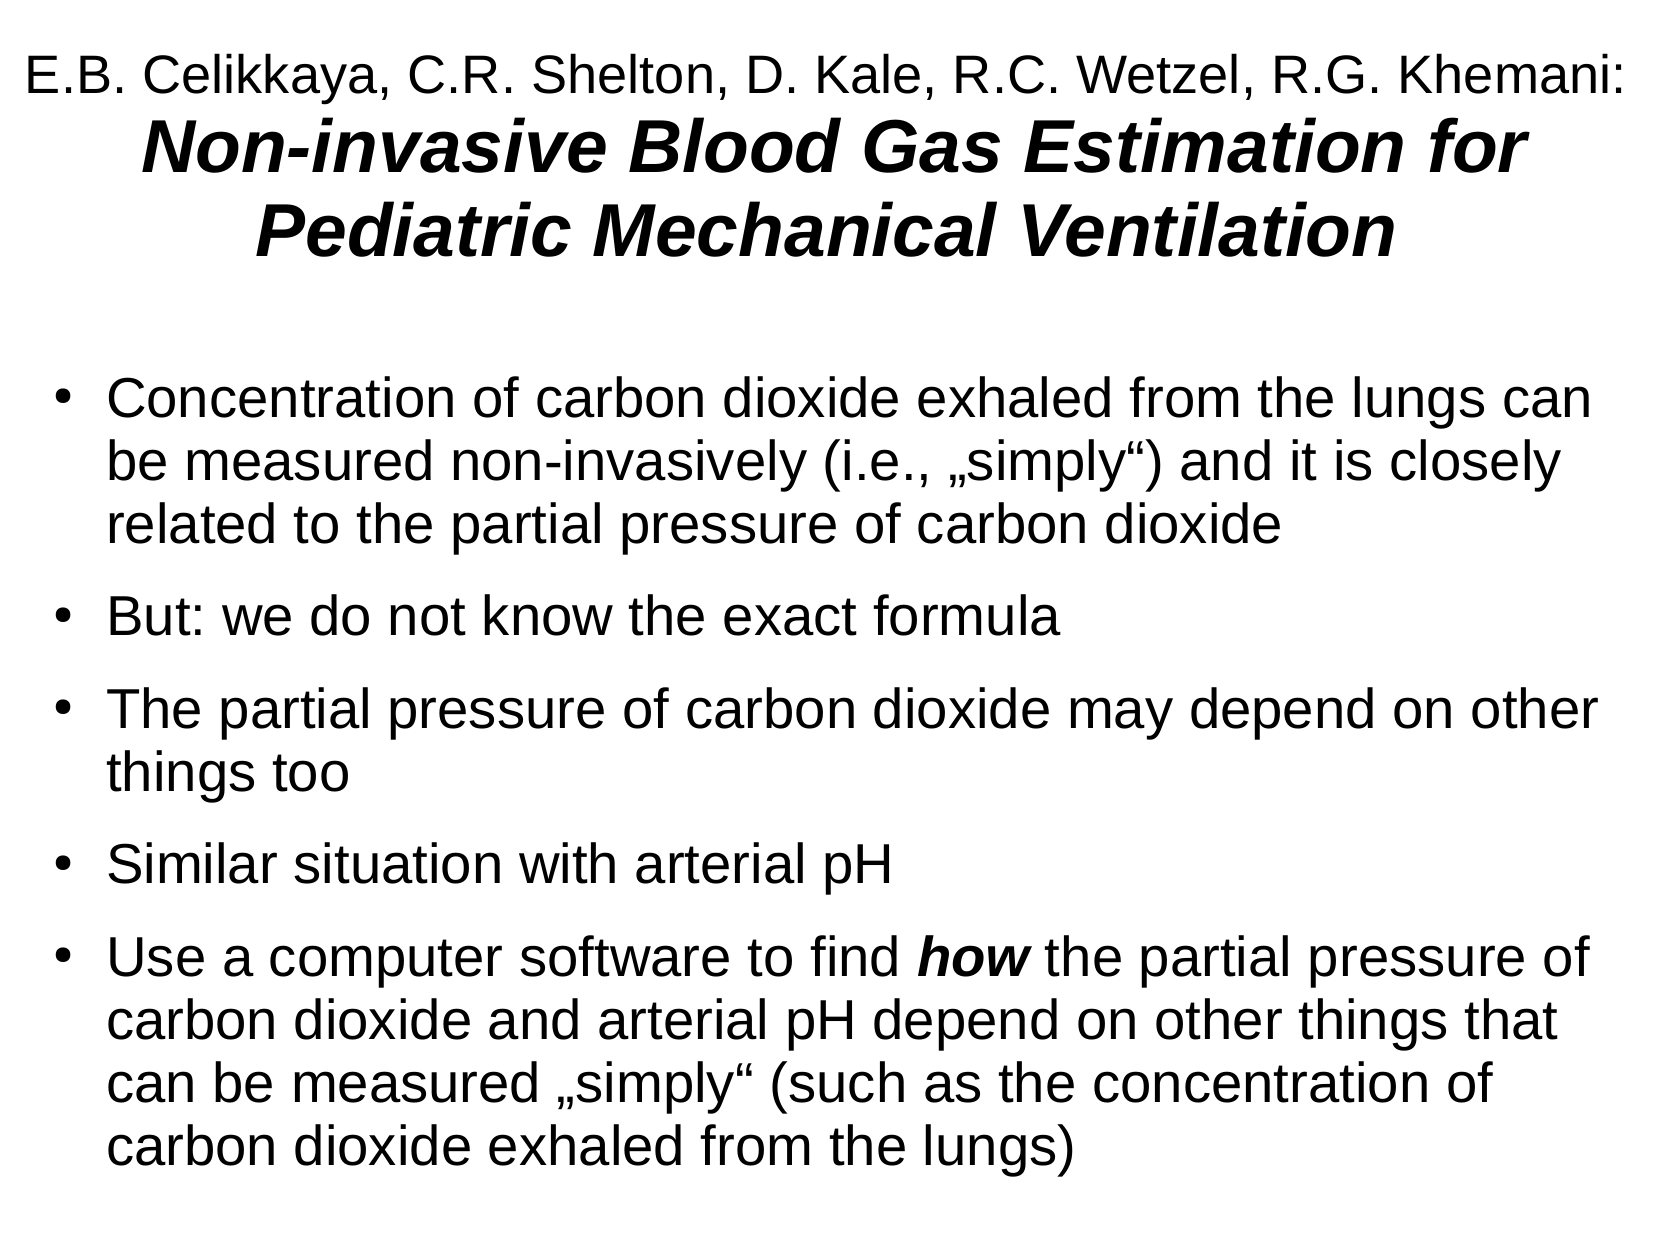

# E.B. Celikkaya, C.R. Shelton, D. Kale, R.C. Wetzel, R.G. Khemani: Non-invasive Blood Gas Estimation for Pediatric Mechanical Ventilation
Concentration of carbon dioxide exhaled from the lungs can be measured non-invasively (i.e., „simply“) and it is closely related to the partial pressure of carbon dioxide
But: we do not know the exact formula
The partial pressure of carbon dioxide may depend on other things too
Similar situation with arterial pH
Use a computer software to find how the partial pressure of carbon dioxide and arterial pH depend on other things that can be measured „simply“ (such as the concentration of carbon dioxide exhaled from the lungs)